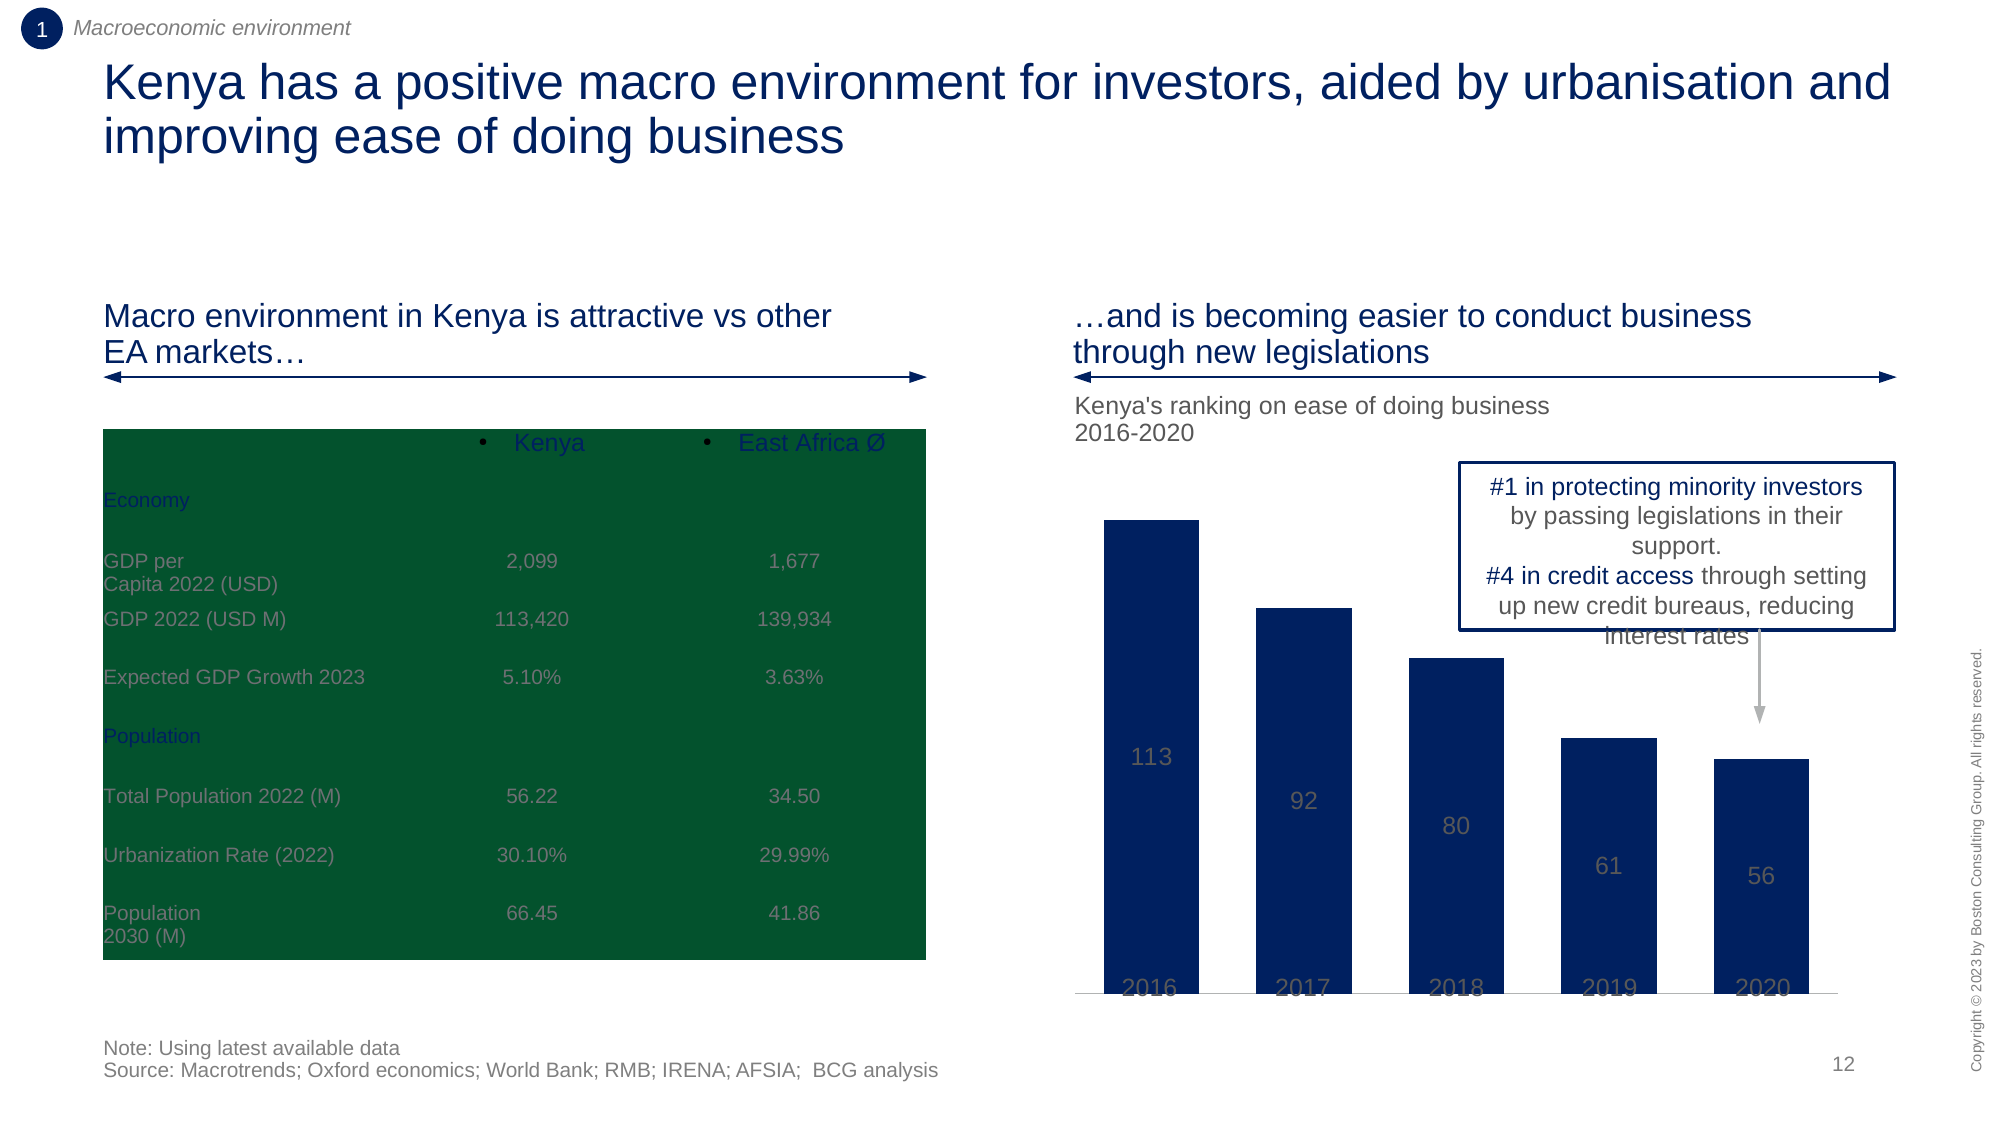

1
Macroeconomic environment
# Kenya has a positive macro environment for investors, aided by urbanisation and improving ease of doing business
Macro environment in Kenya is attractive vs other EA markets…
…and is becoming easier to conduct business through new legislations
Kenya's ranking on ease of doing business 2016-2020
| | Kenya | East Africa Ø |
| --- | --- | --- |
| Economy | | |
| GDP per Capita 2022 (USD) | 2,099 | 1,677 |
| GDP 2022 (USD M) | 113,420 | 139,934 |
| Expected GDP Growth 2023 | 5.10% | 3.63% |
| Population | | |
| Total Population 2022 (M) | 56.22 | 34.50 |
| Urbanization Rate (2022) | 30.10% | 29.99% |
| Population 2030 (M) | 66.45 | 41.86 |
#1 in protecting minority investors by passing legislations in their support.
#4 in credit access through setting up new credit bureaus, reducing interest rates
### Chart
| Category | Series1 |
|---|---|
| 1 | 113.0 |
| 2 | 92.0 |
| 3 | 80.0 |
| 4 | 61.0 |
| 5 | 56.0 |2016
2017
2018
2019
2020
Note: Using latest available data
Source: Macrotrends; Oxford economics; World Bank; RMB; IRENA; AFSIA; BCG analysis